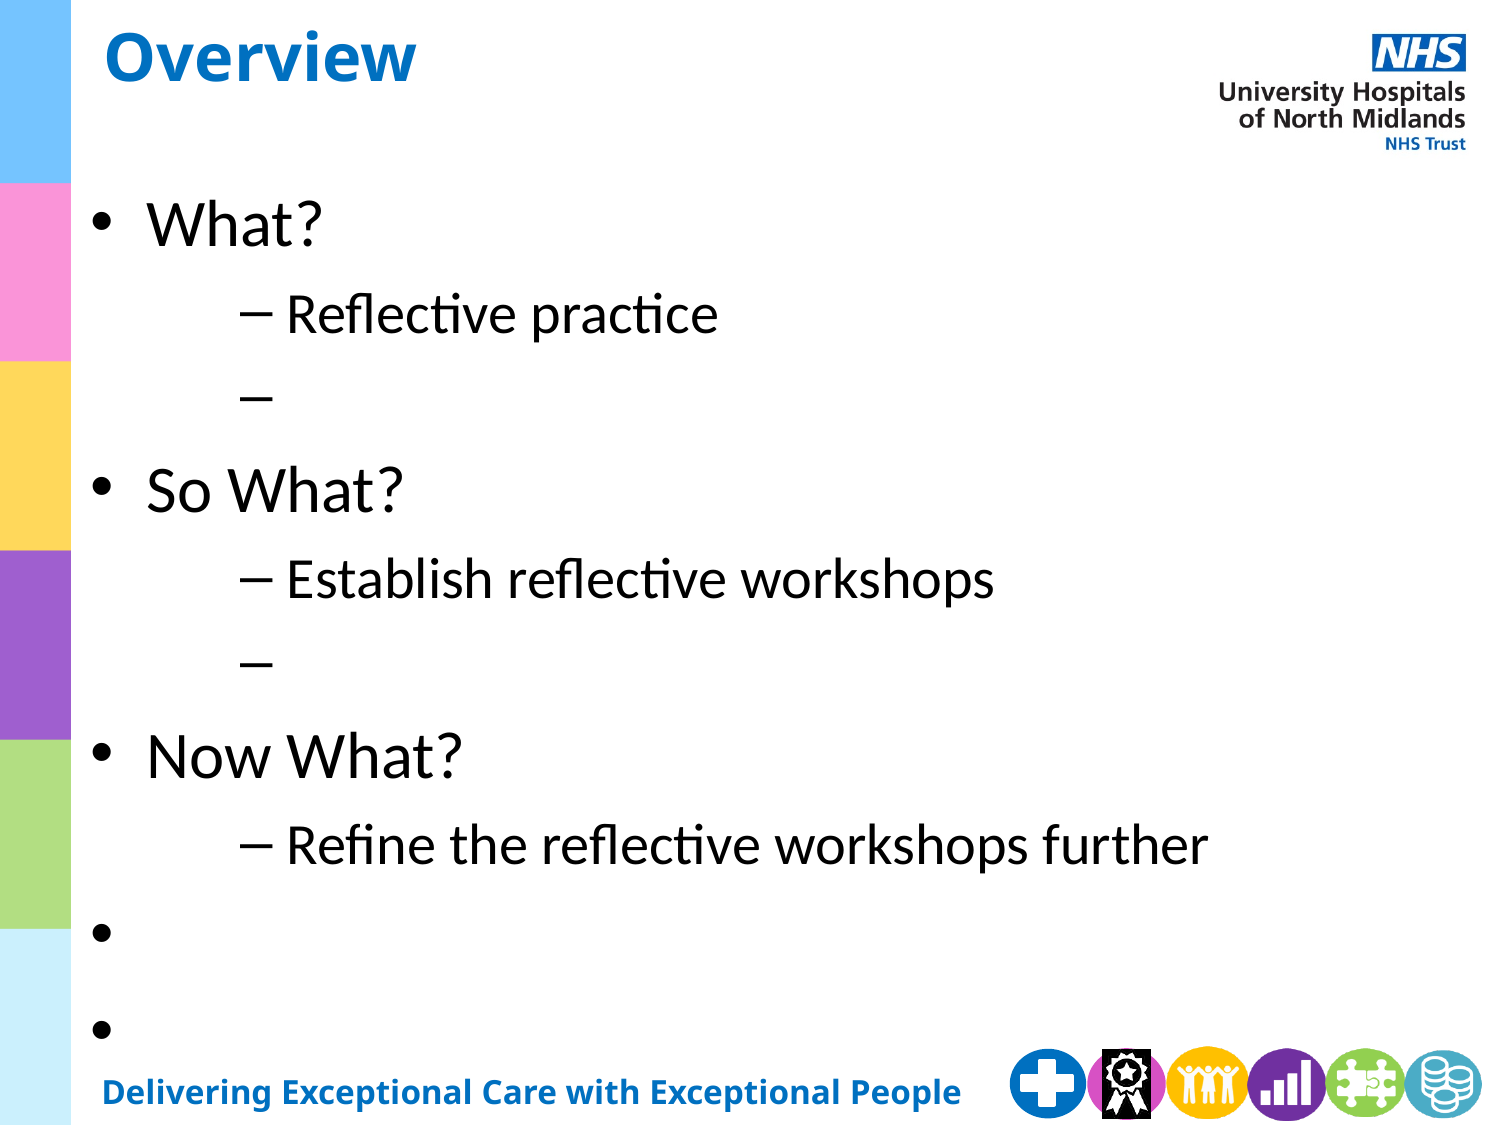

# Overview
What?
Reflective practice
So What?
Establish reflective workshops
Now What?
Refine the reflective workshops further